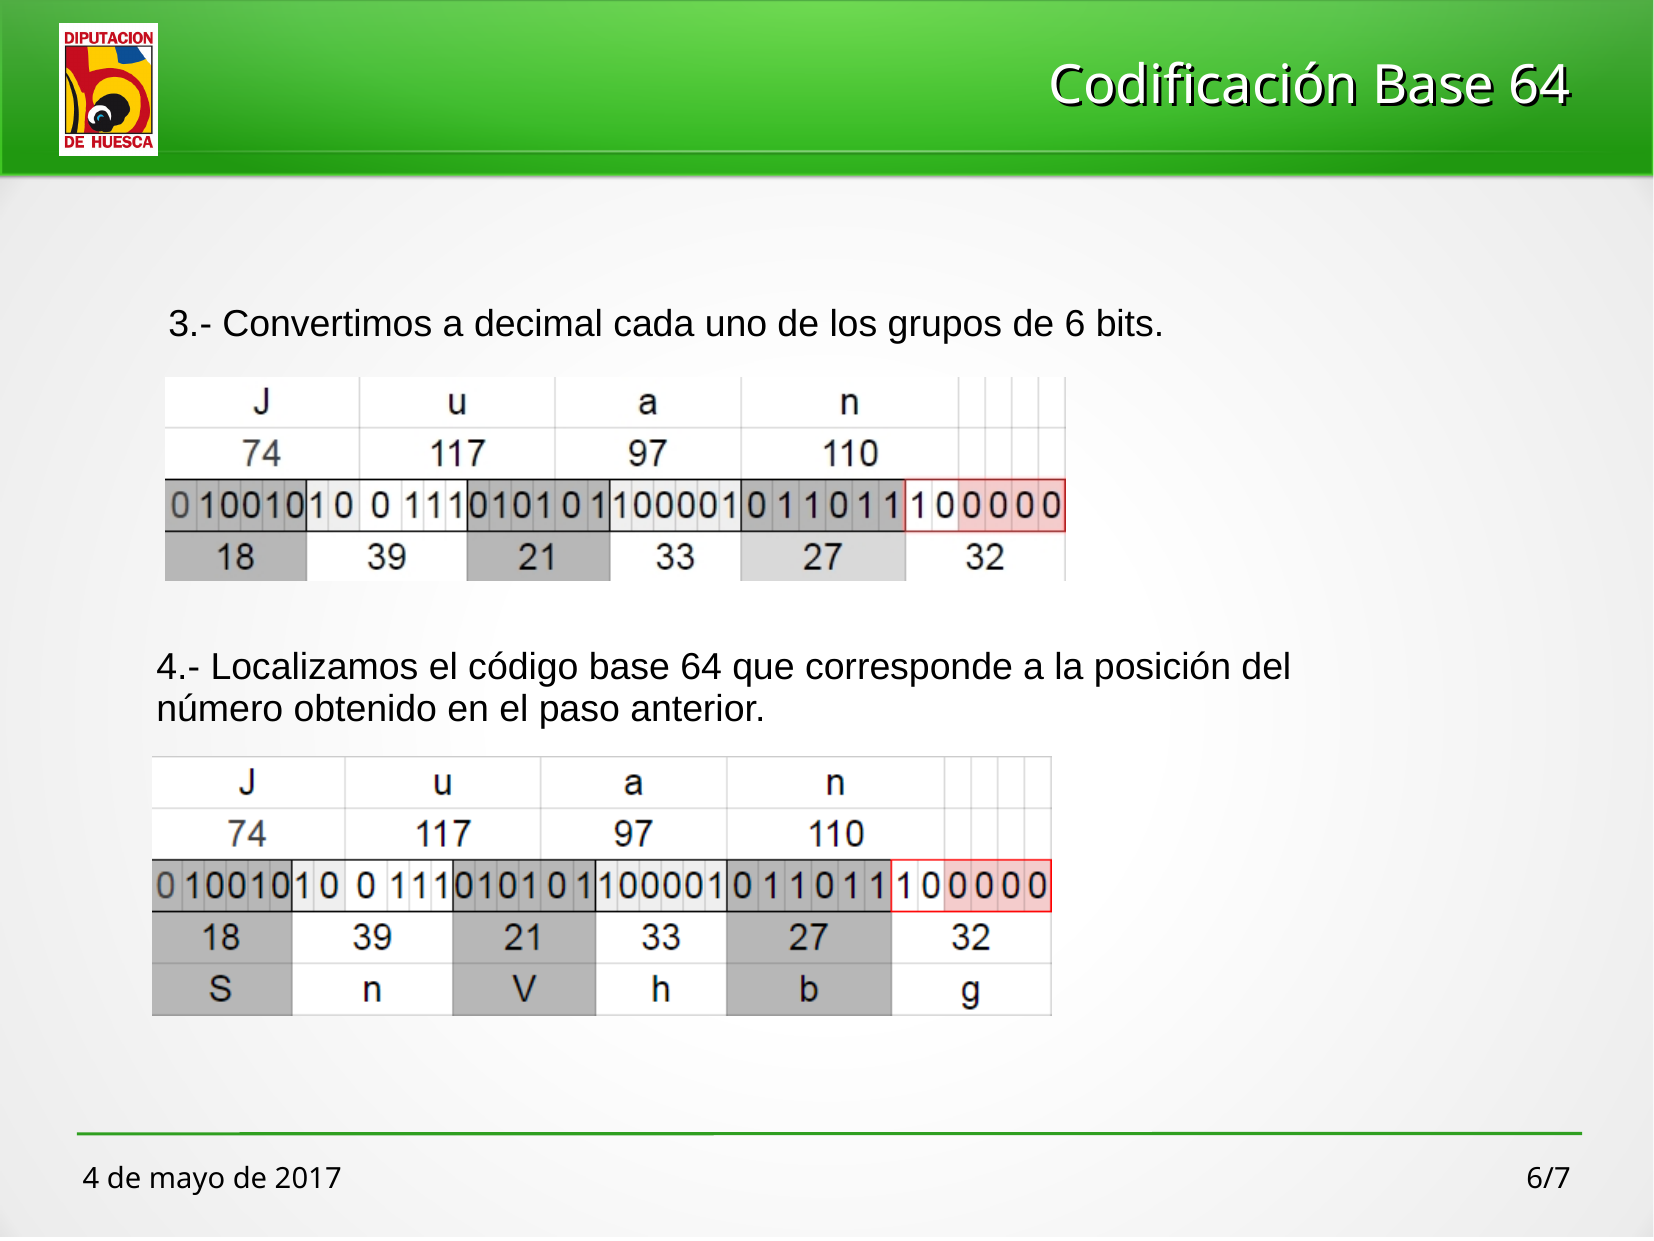

# Codificación Base 64
3.- Convertimos a decimal cada uno de los grupos de 6 bits.
4.- Localizamos el código base 64 que corresponde a la posición del número obtenido en el paso anterior.
6